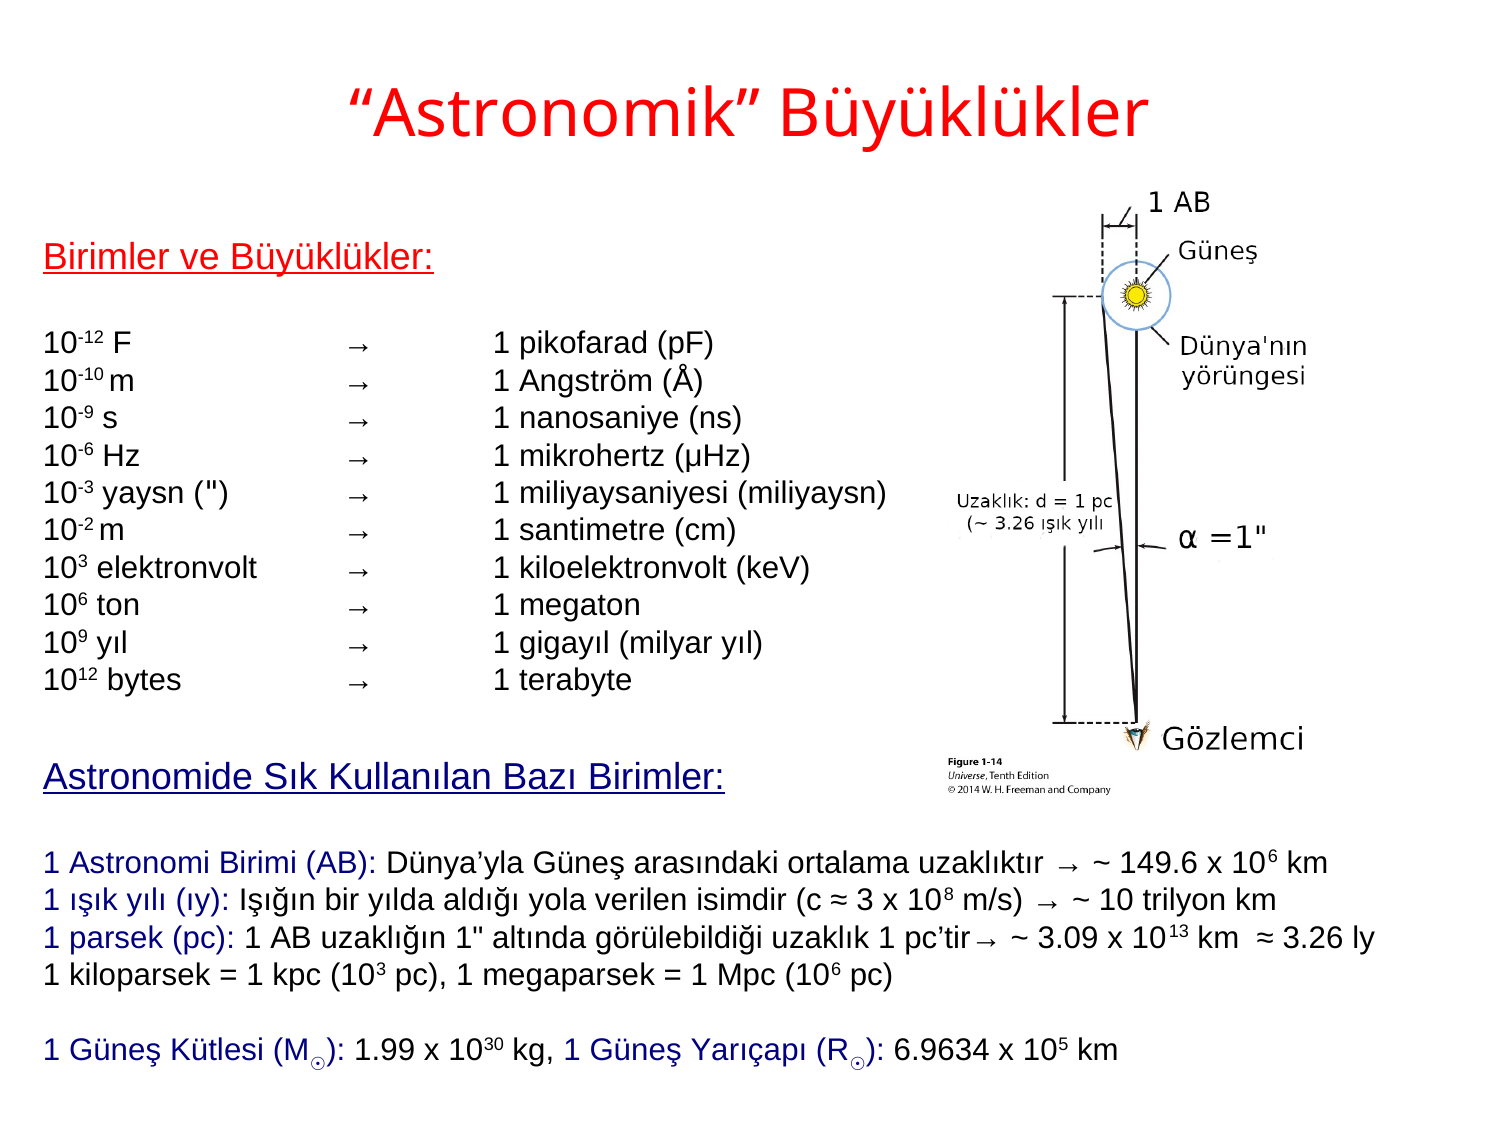

# “Astronomik” Büyüklükler
Birimler ve Büyüklükler:
10-12 F		→	1 pikofarad (pF)
10-10 m 		→	1 Angström (Å)
10-9 s		→	1 nanosaniye (ns)
10-6 Hz		→	1 mikrohertz (μHz)
10-3 yaysn (")	→	1 miliyaysaniyesi (miliyaysn)
10-2 m		→	1 santimetre (cm)
103 elektronvolt	→	1 kiloelektronvolt (keV)
106 ton		→	1 megaton
109 yıl		→	1 gigayıl (milyar yıl)
1012 bytes		→	1 terabyte
Astronomide Sık Kullanılan Bazı Birimler:
1 Astronomi Birimi (AB): Dünya’yla Güneş arasındaki ortalama uzaklıktır → ~ 149.6 x 106 km
1 ışık yılı (ıy): Işığın bir yılda aldığı yola verilen isimdir (c ≈ 3 x 108 m/s) → ~ 10 trilyon km
1 parsek (pc): 1 AB uzaklığın 1" altında görülebildiği uzaklık 1 pc’tir→ ~ 3.09 x 1013 km ≈ 3.26 ly
1 kiloparsek = 1 kpc (103 pc), 1 megaparsek = 1 Mpc (106 pc)
1 Güneş Kütlesi (M☉): 1.99 x 1030 kg, 1 Güneş Yarıçapı (R☉): 6.9634 x 105 km